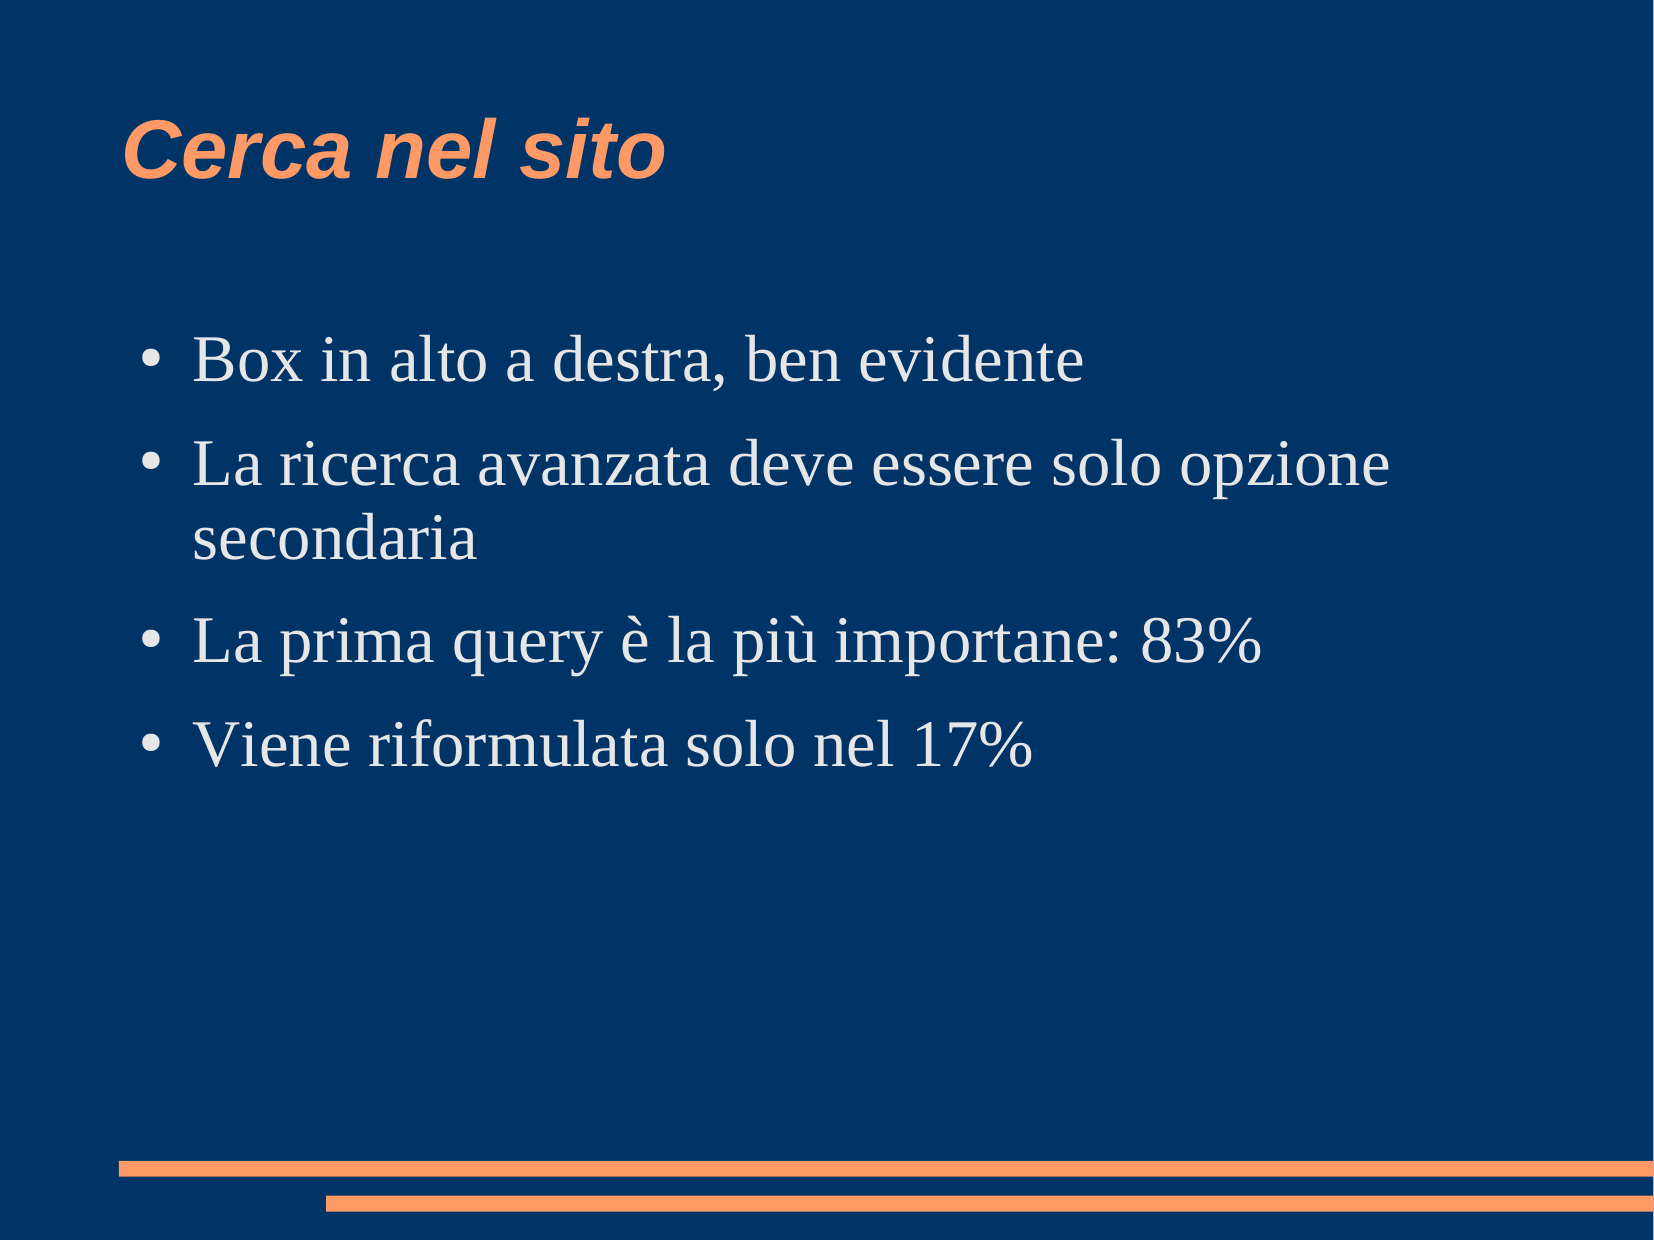

# Cerca nel sito
Box in alto a destra, ben evidente
La ricerca avanzata deve essere solo opzione secondaria
La prima query è la più importane: 83%
Viene riformulata solo nel 17%